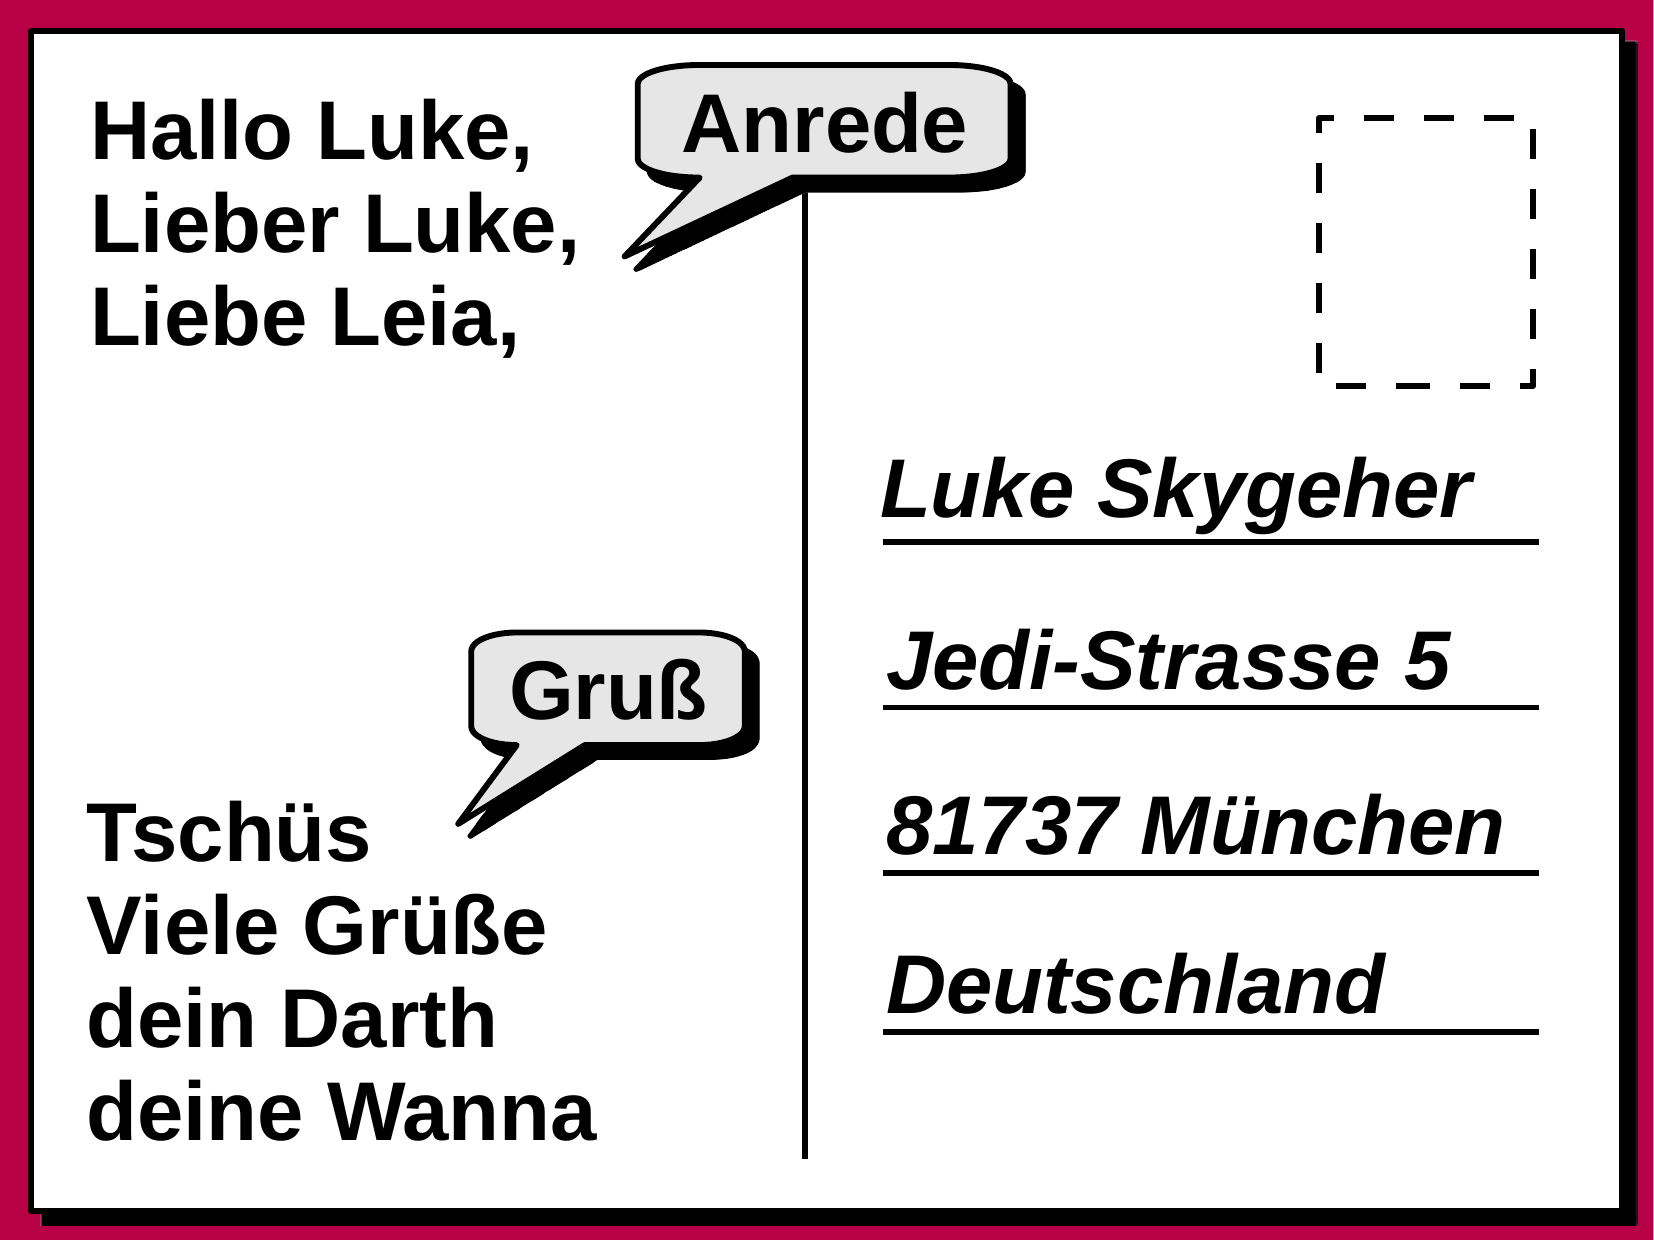

Anrede
Hallo Luke,
Lieber Luke,
Liebe Leia,
Luke Skygeher
Jedi-Strasse 5
Gruß
81737 München
Tschüs
Viele Grüße
dein Darth
deine Wanna
Deutschland